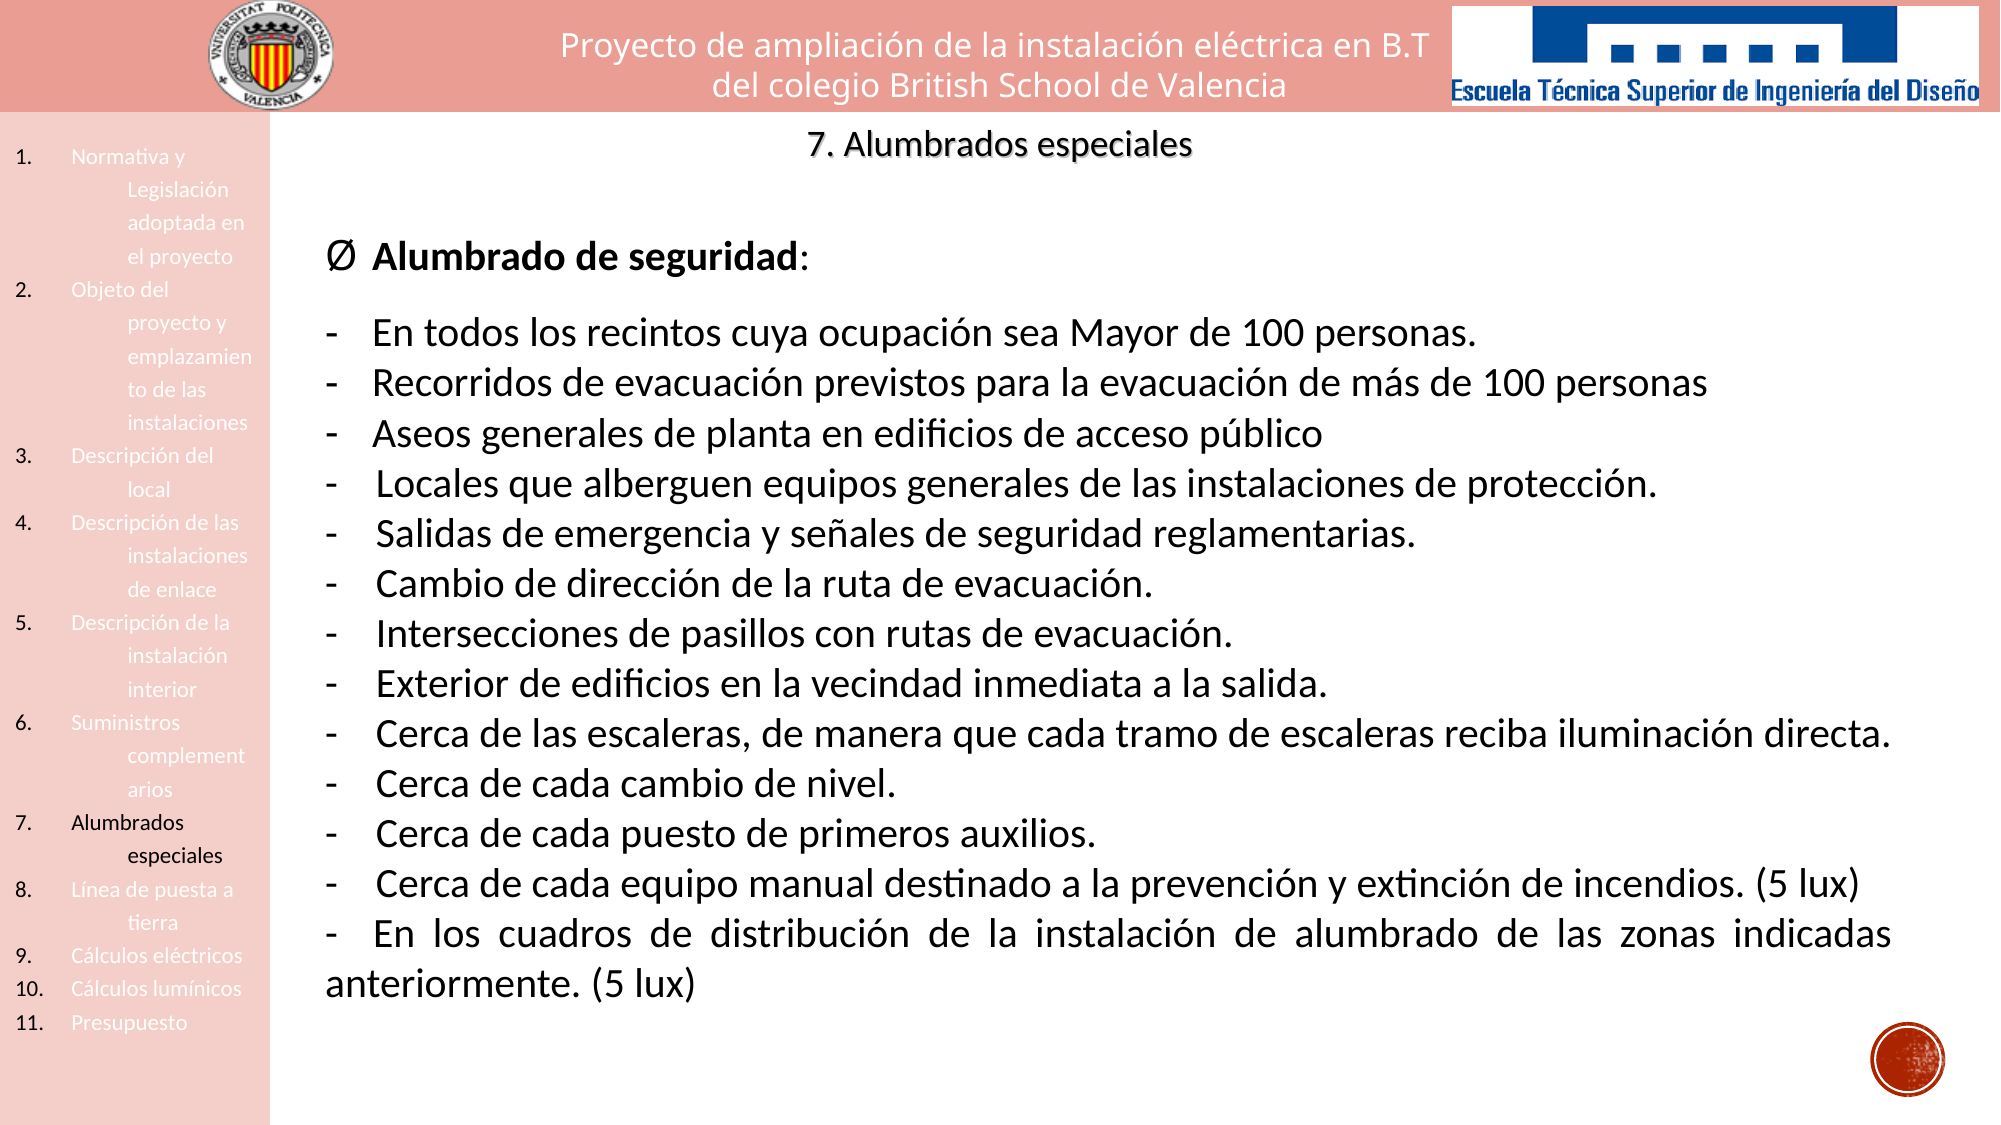

Proyecto de ampliación de la instalación eléctrica en B.T
del colegio British School de Valencia
7. Alumbrados especiales
Normativa y Legislación adoptada en el proyecto
Objeto del proyecto y emplazamiento de las instalaciones
Descripción del local
Descripción de las instalaciones de enlace
Descripción de la instalación interior
Suministros complementarios
Alumbrados especiales
Línea de puesta a tierra
Cálculos eléctricos
Cálculos lumínicos
Presupuesto
Alumbrado de seguridad:
En todos los recintos cuya ocupación sea Mayor de 100 personas.
Recorridos de evacuación previstos para la evacuación de más de 100 personas
Aseos generales de planta en edificios de acceso público
- Locales que alberguen equipos generales de las instalaciones de protección.
- Salidas de emergencia y señales de seguridad reglamentarias.
- Cambio de dirección de la ruta de evacuación.
- Intersecciones de pasillos con rutas de evacuación.
- Exterior de edificios en la vecindad inmediata a la salida.
- Cerca de las escaleras, de manera que cada tramo de escaleras reciba iluminación directa.
- Cerca de cada cambio de nivel.
- Cerca de cada puesto de primeros auxilios.
- Cerca de cada equipo manual destinado a la prevención y extinción de incendios. (5 lux)
- En los cuadros de distribución de la instalación de alumbrado de las zonas indicadas anteriormente. (5 lux)